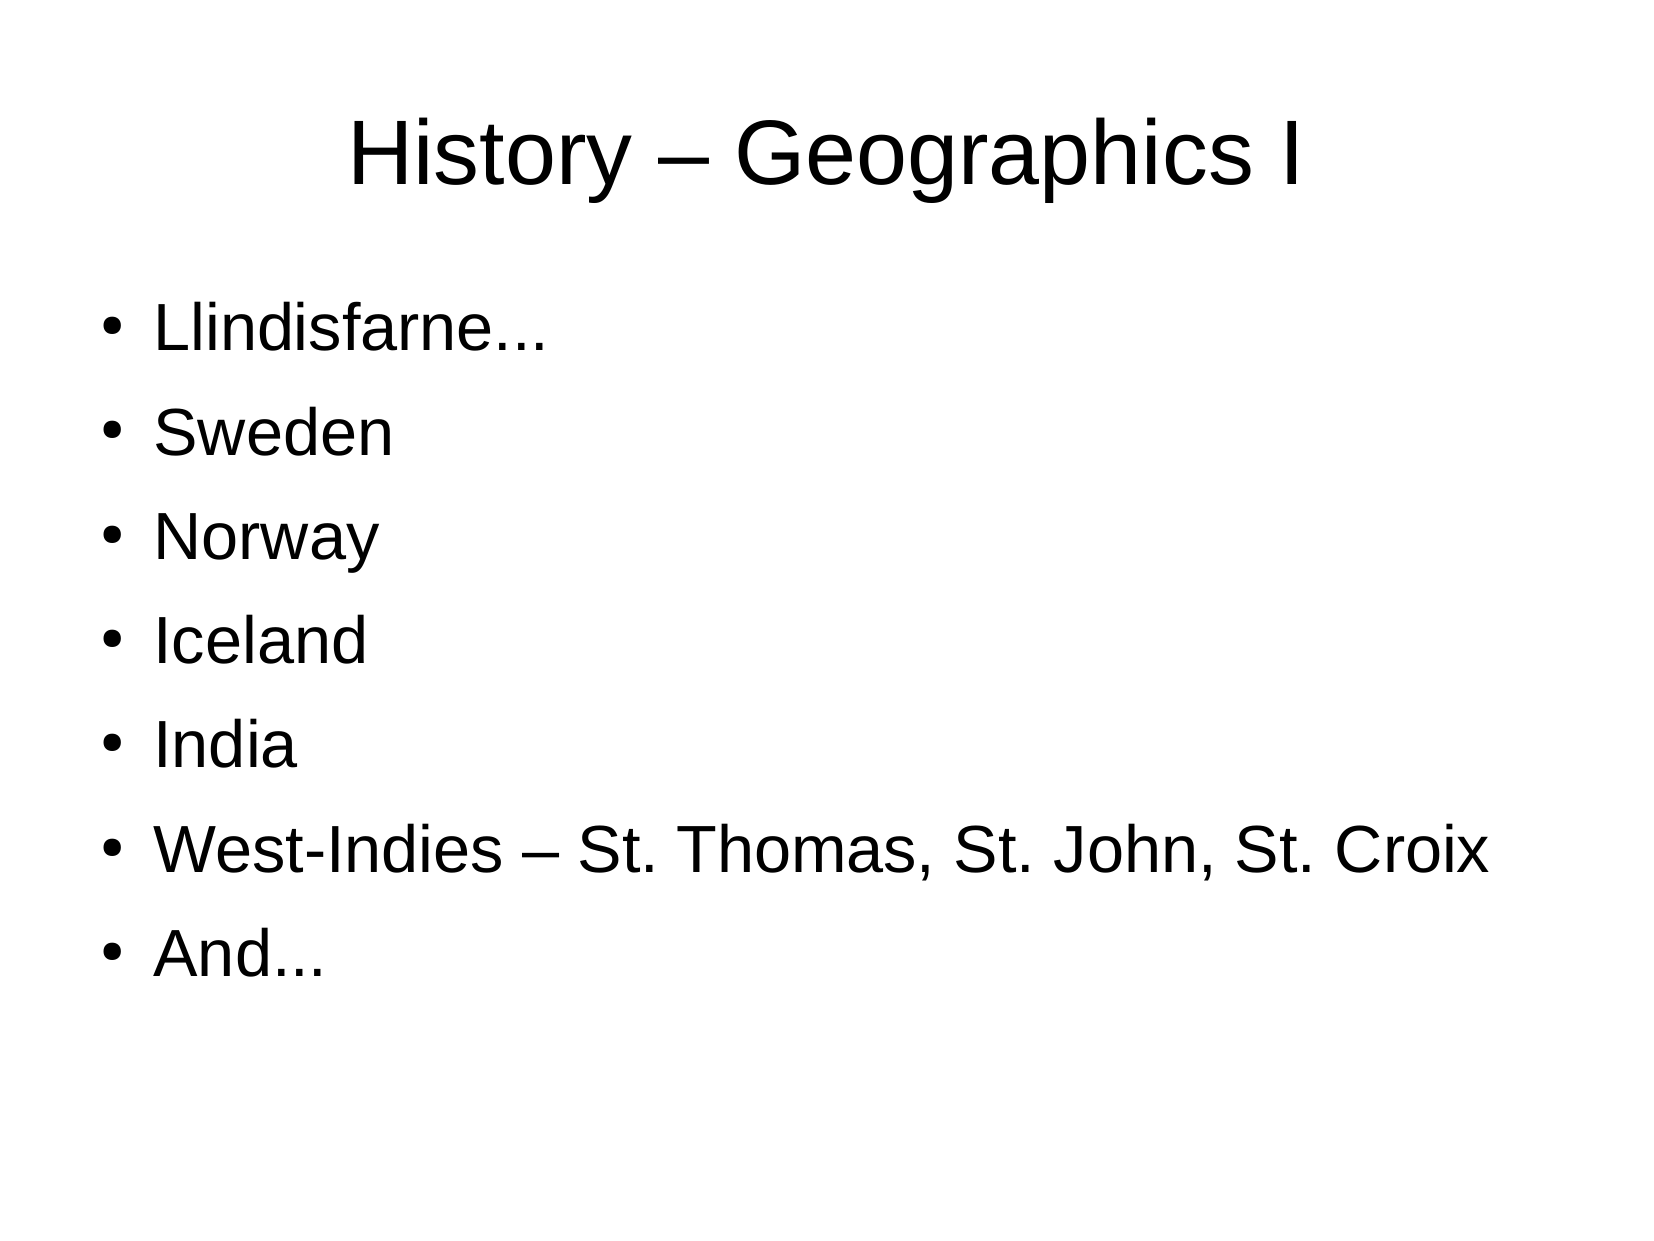

# History – Geographics I
Llindisfarne...
Sweden
Norway
Iceland
India
West-Indies – St. Thomas, St. John, St. Croix
And...